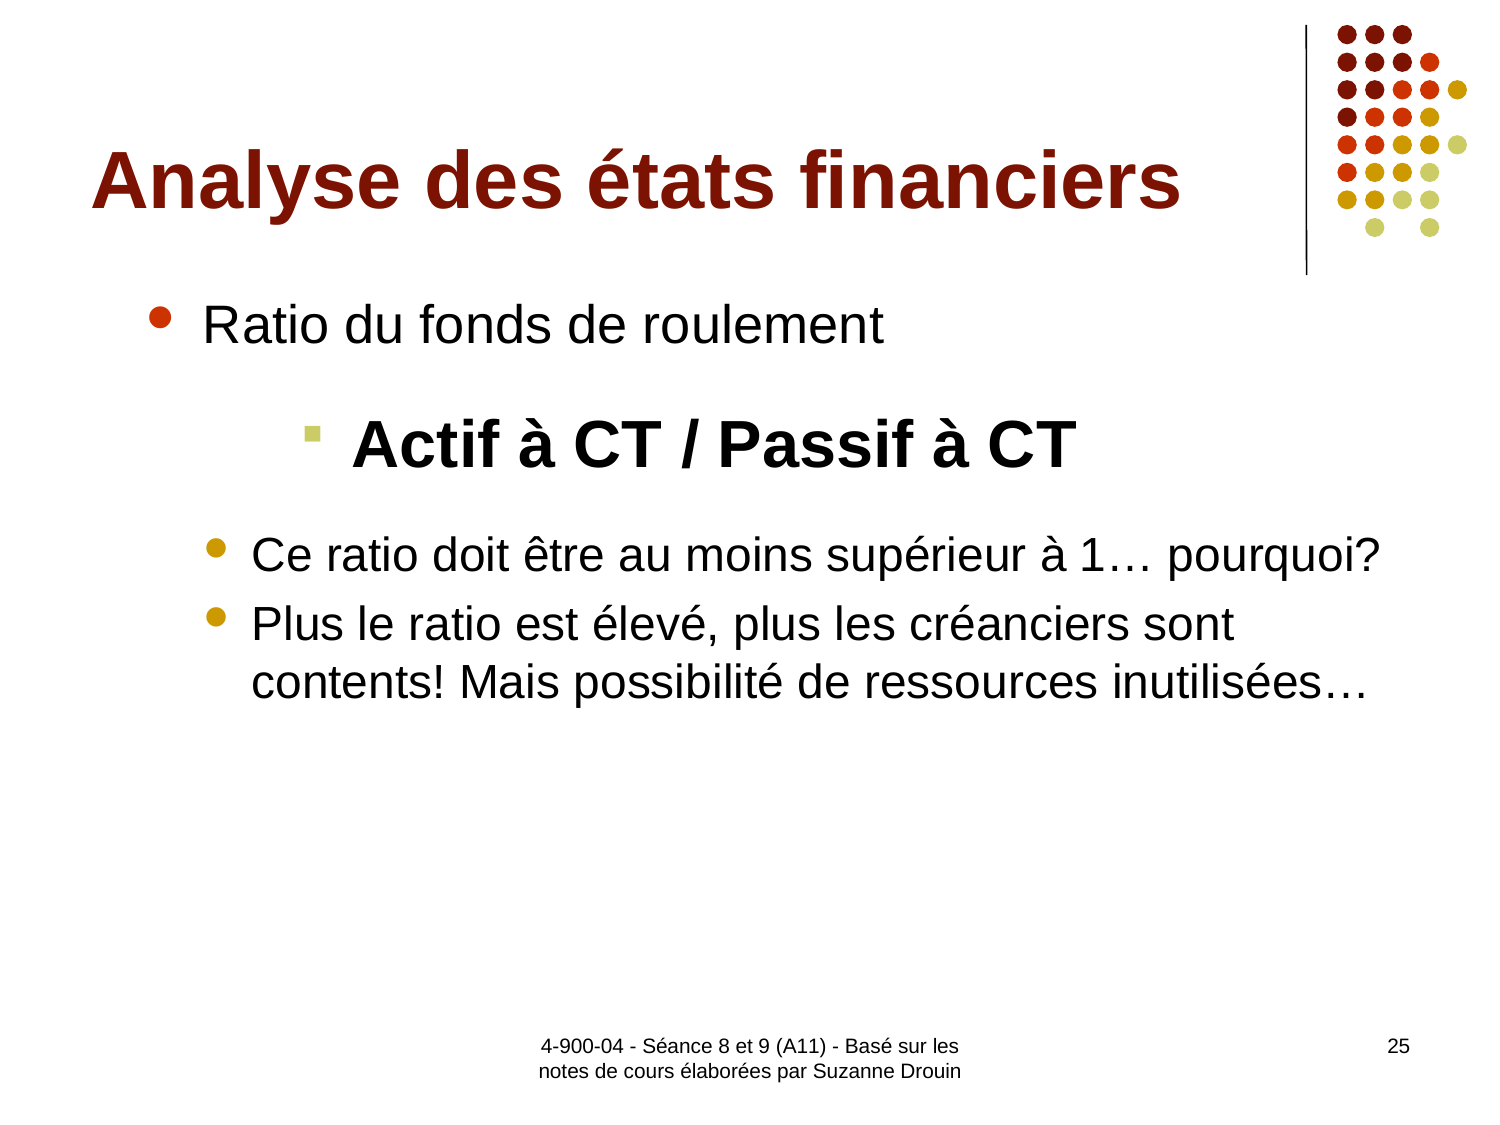

Analyse des états financiers
Ratio du fonds de roulement
Actif à CT / Passif à CT
Ce ratio doit être au moins supérieur à 1… pourquoi?
Plus le ratio est élevé, plus les créanciers sont contents! Mais possibilité de ressources inutilisées…
4-900-04 - Séance 8 et 9 (A11) - Basé sur les notes de cours élaborées par Suzanne Drouin